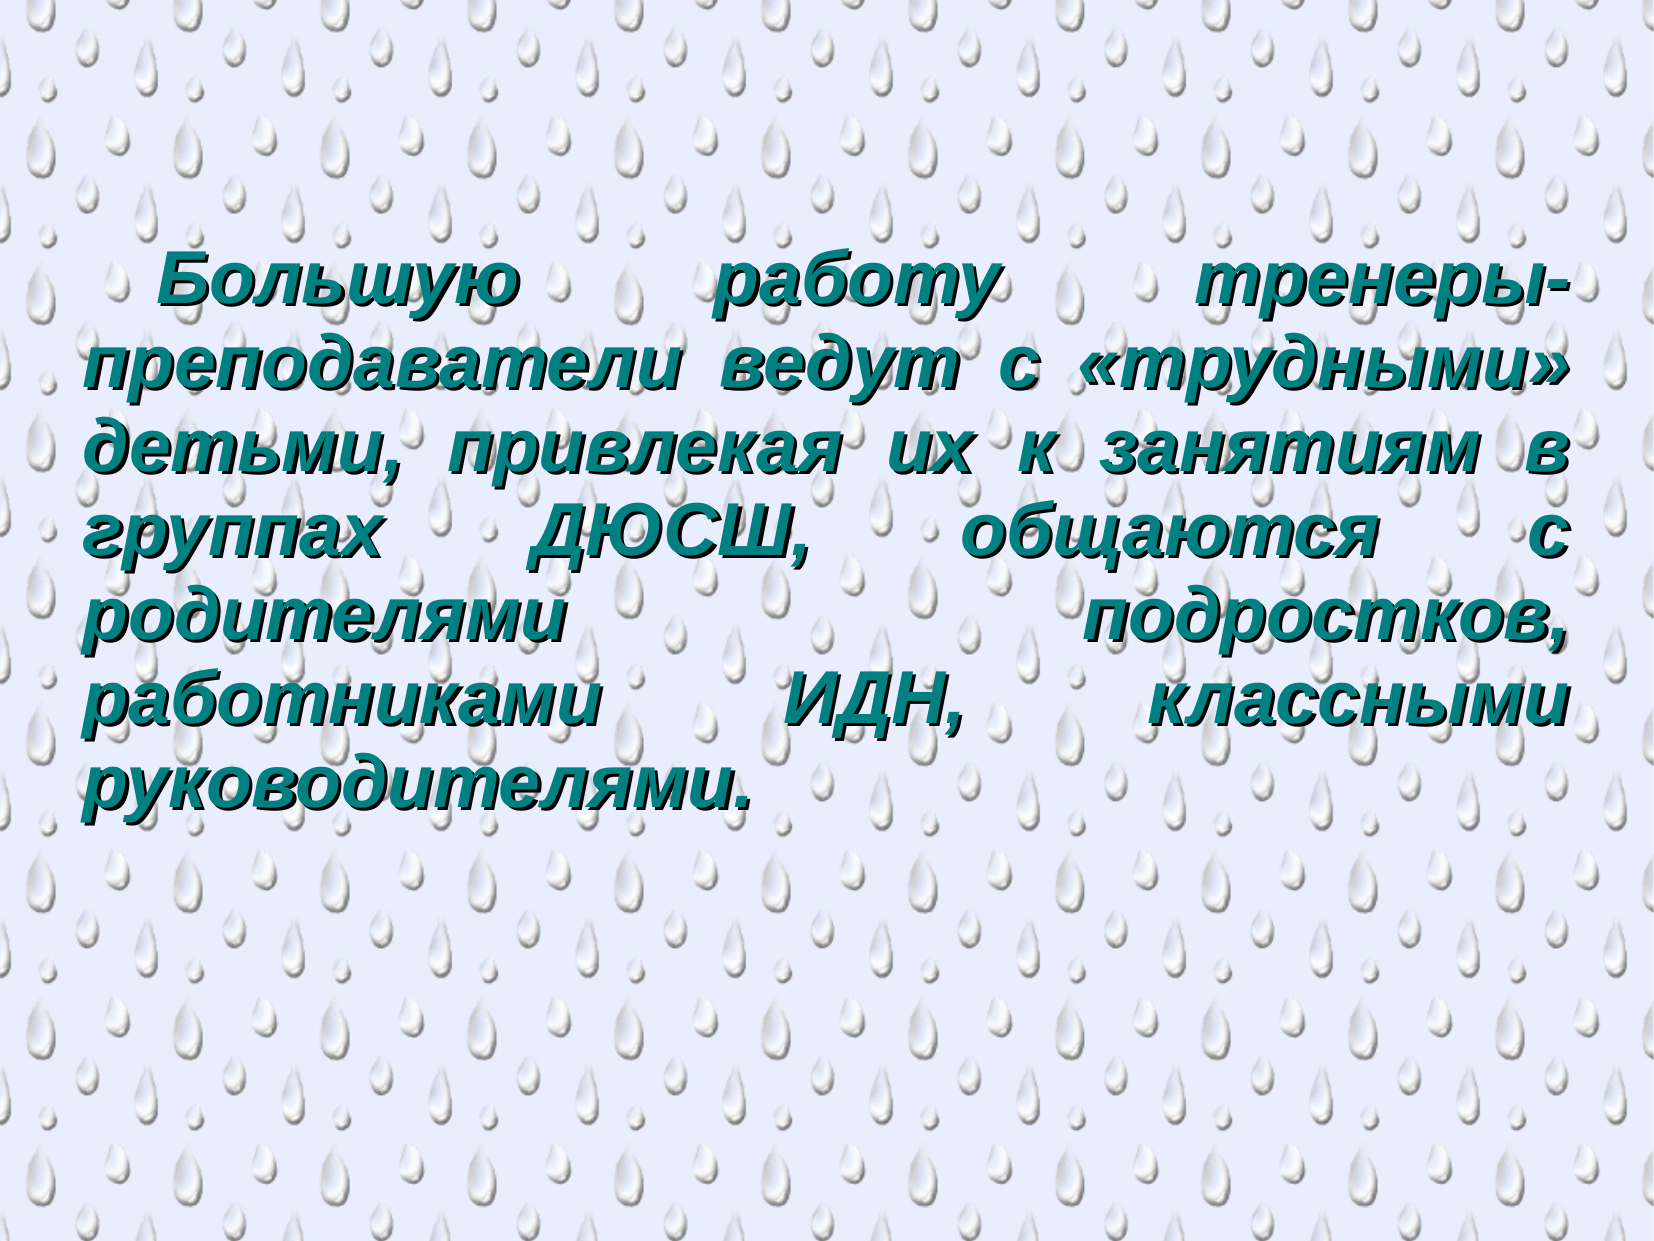

# Большую работу тренеры-преподаватели ведут с «трудными» детьми, привлекая их к занятиям в группах ДЮСШ, общаются с родителями подростков, работниками ИДН, классными руководителями.